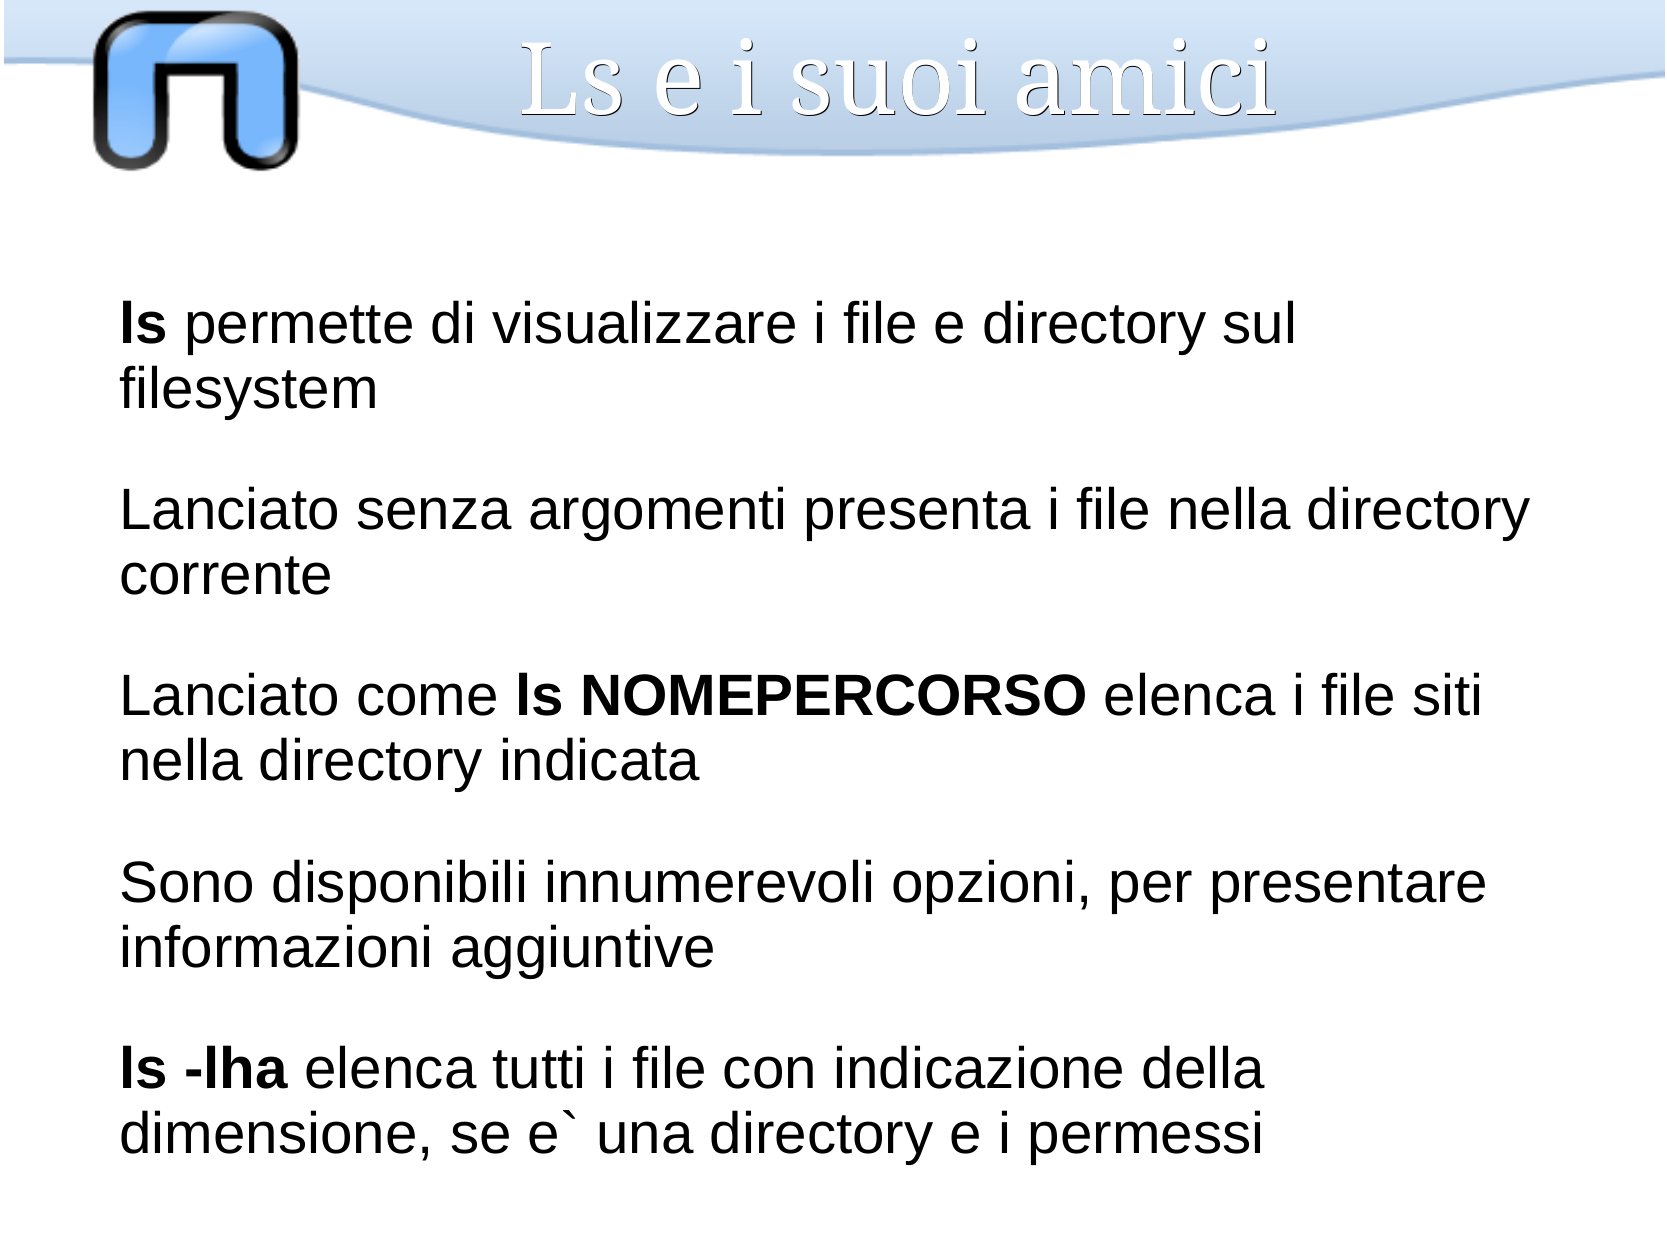

Ls e i suoi amici
# ls permette di visualizzare i file e directory sul filesystem
Lanciato senza argomenti presenta i file nella directory corrente
Lanciato come ls NOMEPERCORSO elenca i file siti nella directory indicata
Sono disponibili innumerevoli opzioni, per presentare informazioni aggiuntive
ls -lha elenca tutti i file con indicazione della dimensione, se e` una directory e i permessi